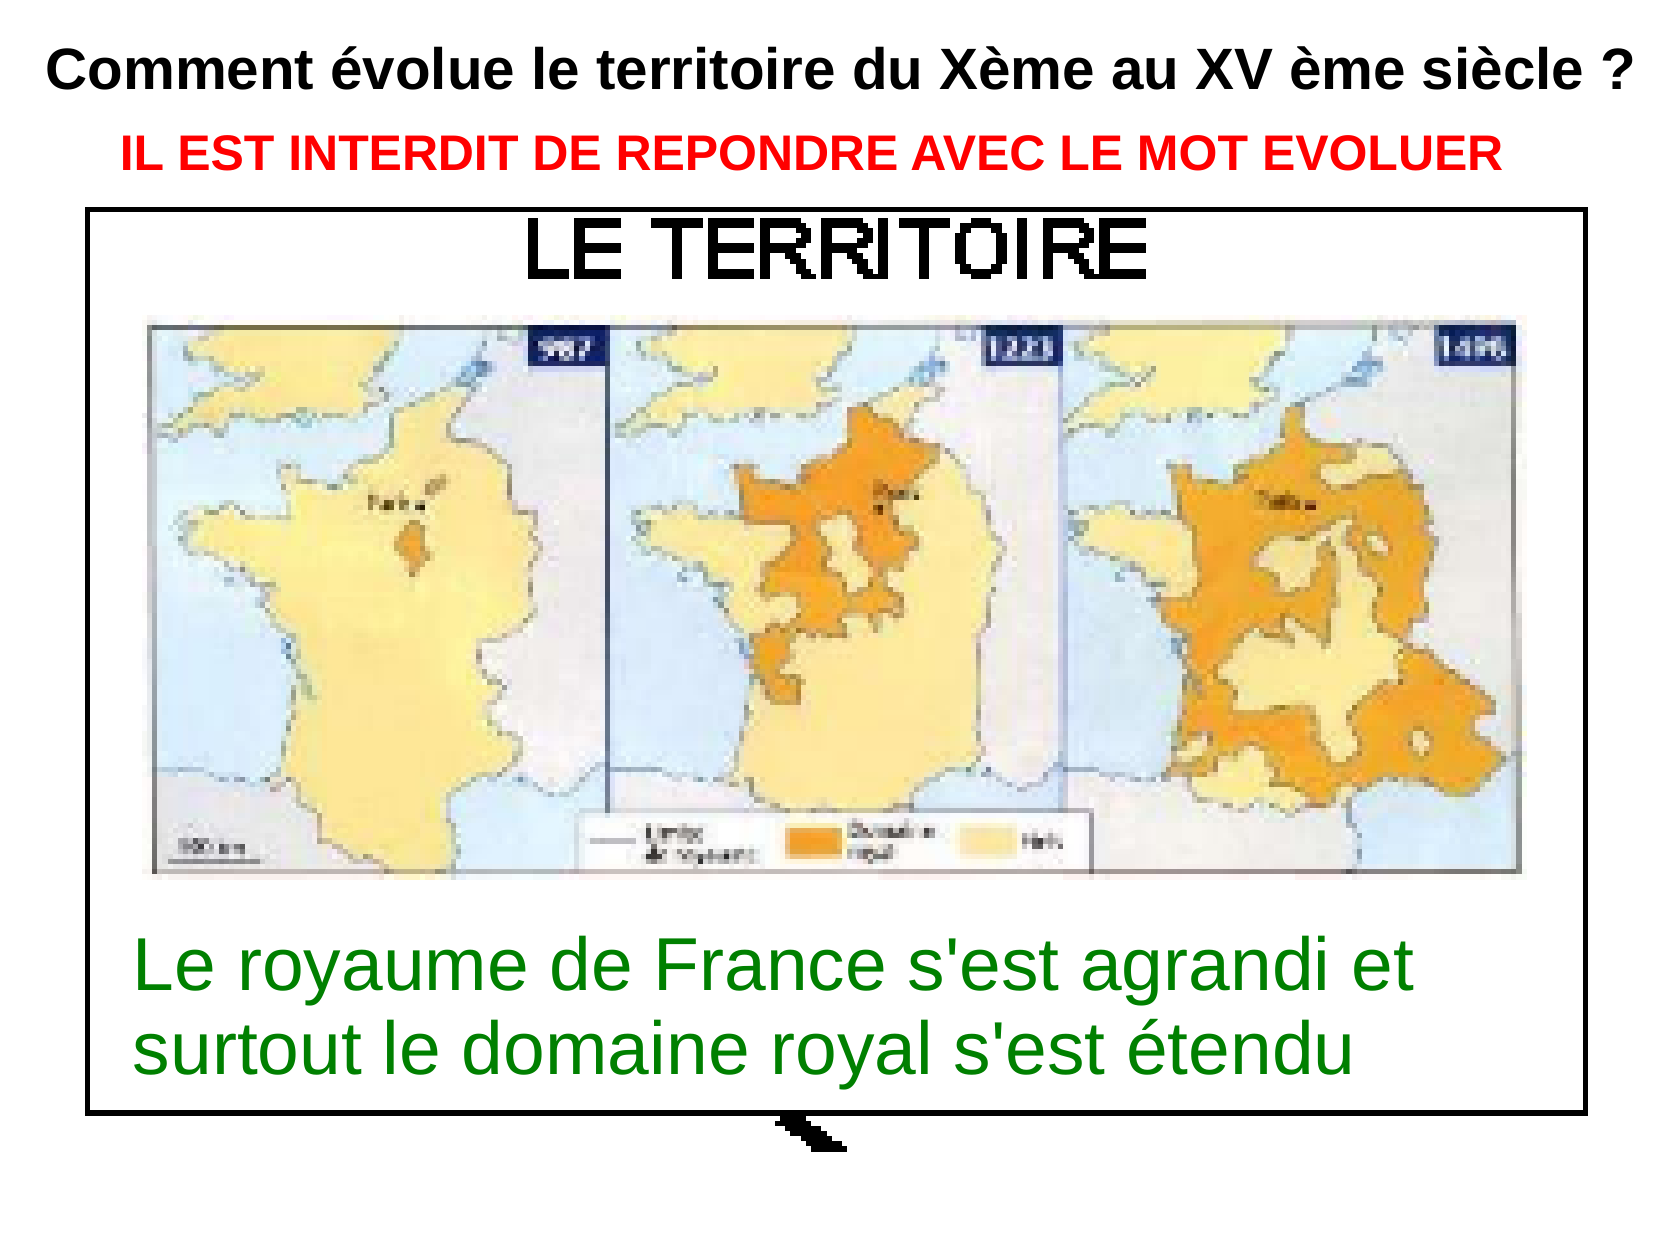

Comment évolue le territoire du Xème au XV ème siècle ?
IL EST INTERDIT DE REPONDRE AVEC LE MOT EVOLUER
Le royaume de France s'est agrandi et surtout le domaine royal s'est étendu